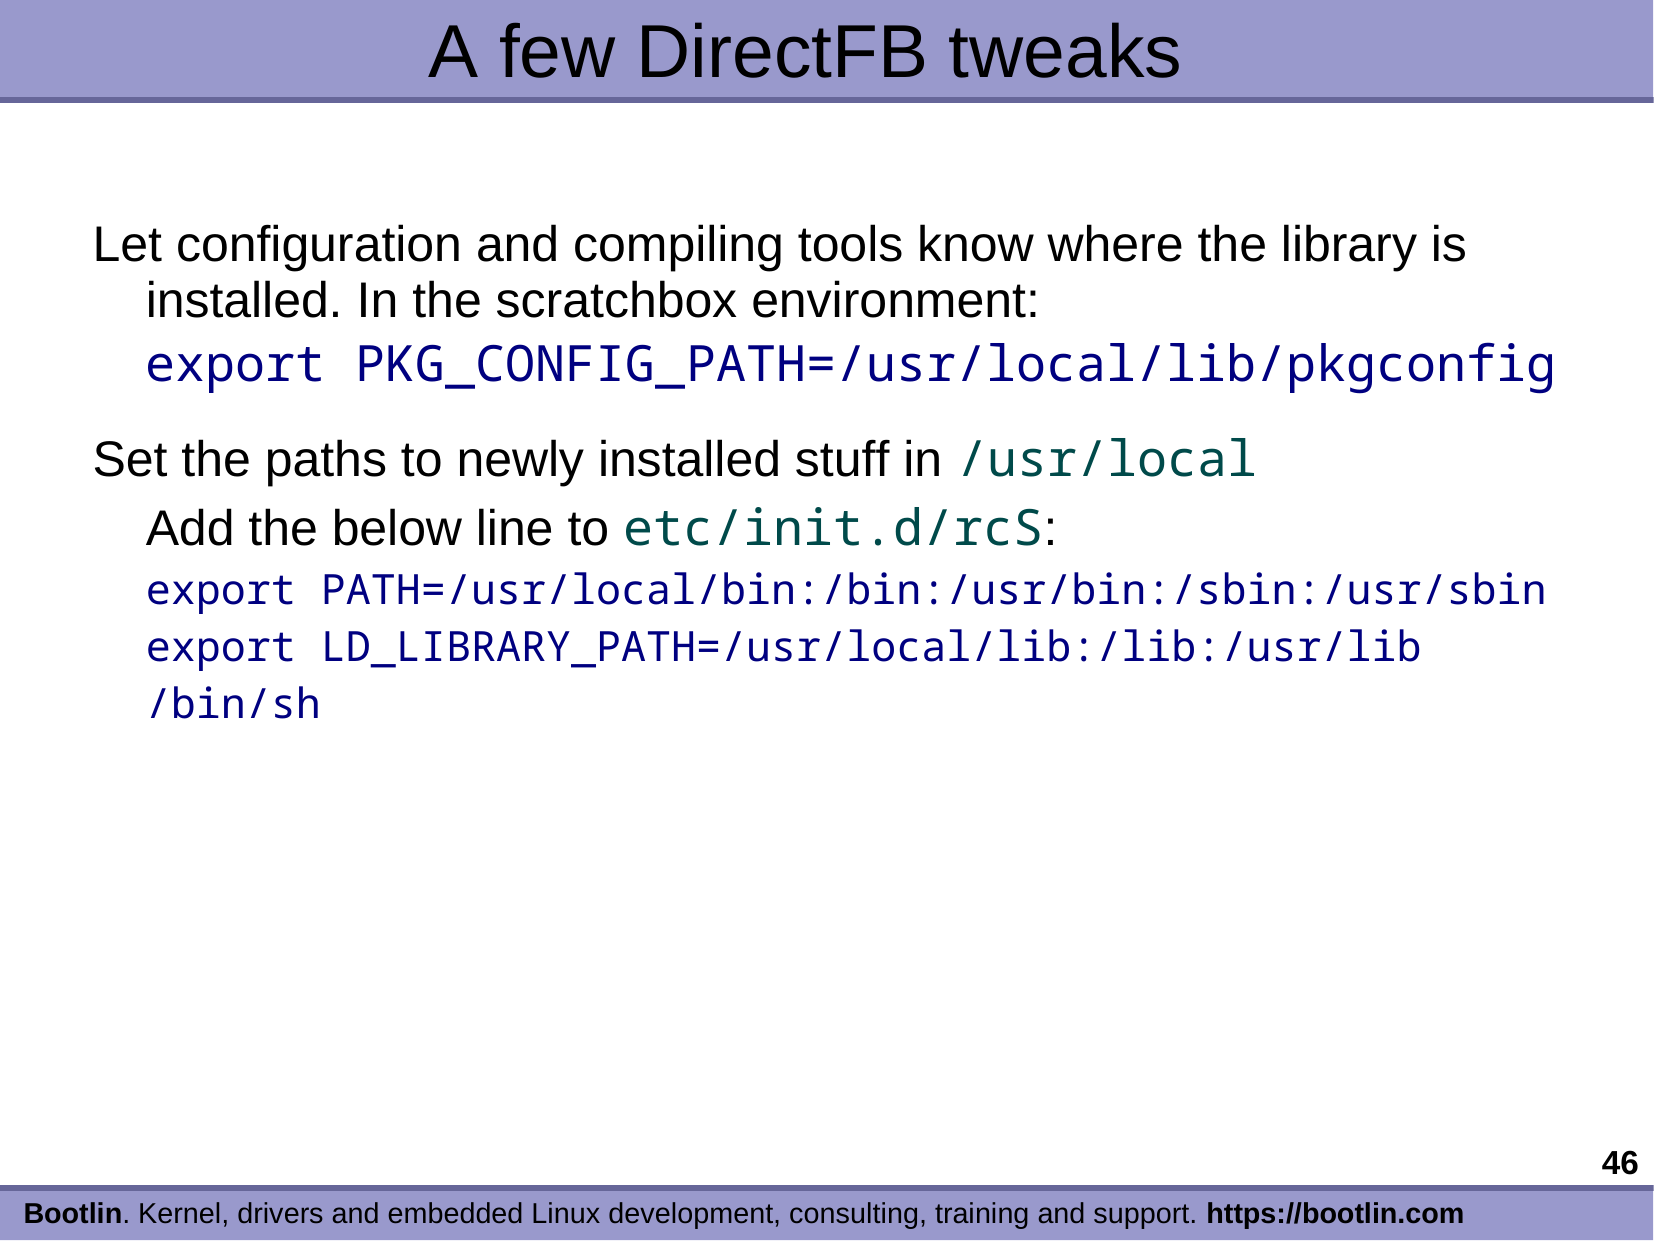

# A few DirectFB tweaks
Let configuration and compiling tools know where the library is installed. In the scratchbox environment:
export PKG_CONFIG_PATH=/usr/local/lib/pkgconfig
Set the paths to newly installed stuff in /usr/local
Add the below line to etc/init.d/rcS:
export PATH=/usr/local/bin:/bin:/usr/bin:/sbin:/usr/sbin
export LD_LIBRARY_PATH=/usr/local/lib:/lib:/usr/lib
/bin/sh